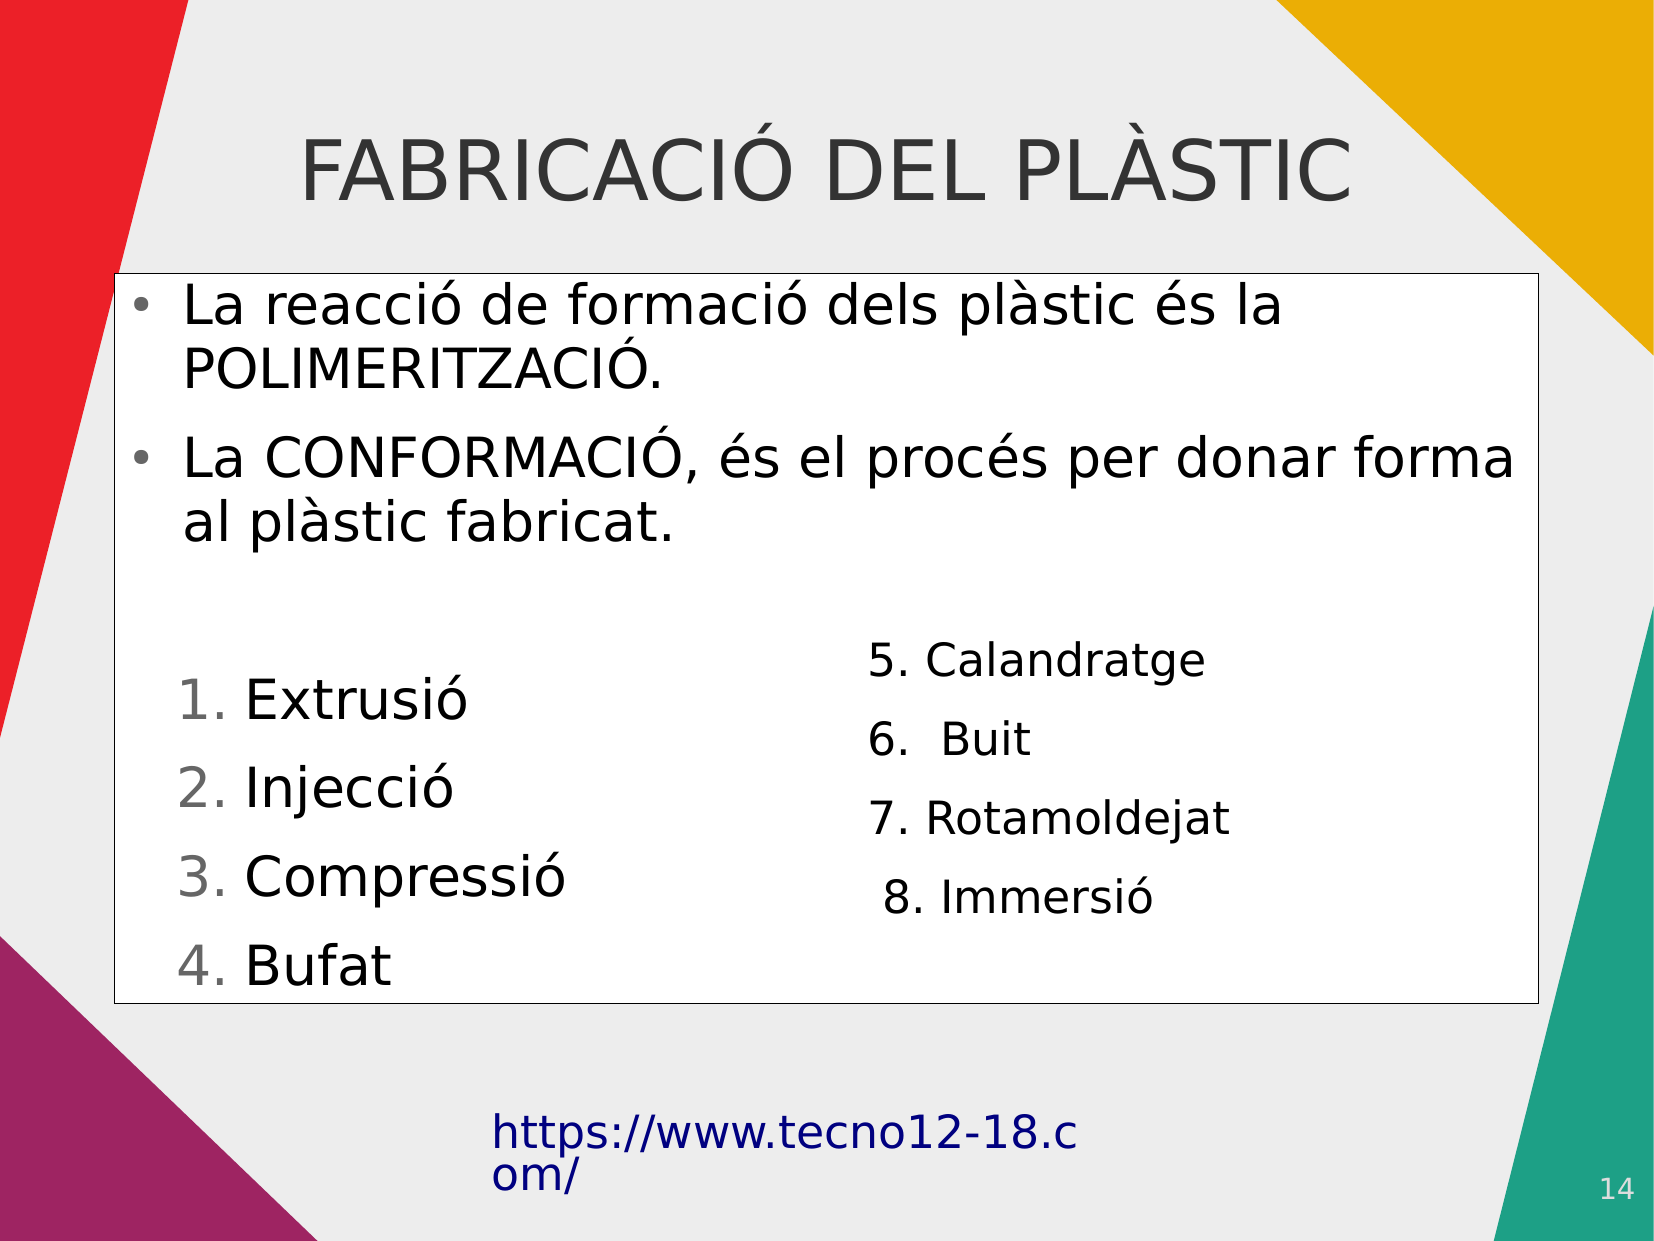

# FABRICACIÓ DEL PLÀSTIC
La reacció de formació dels plàstic és la POLIMERITZACIÓ.
La CONFORMACIÓ, és el procés per donar forma al plàstic fabricat.
 Extrusió
 Injecció
 Compressió
 Bufat
 5. Calandratge
 6. Buit
 7. Rotamoldejat
 8. Immersió
https://www.tecno12-18.com/
14